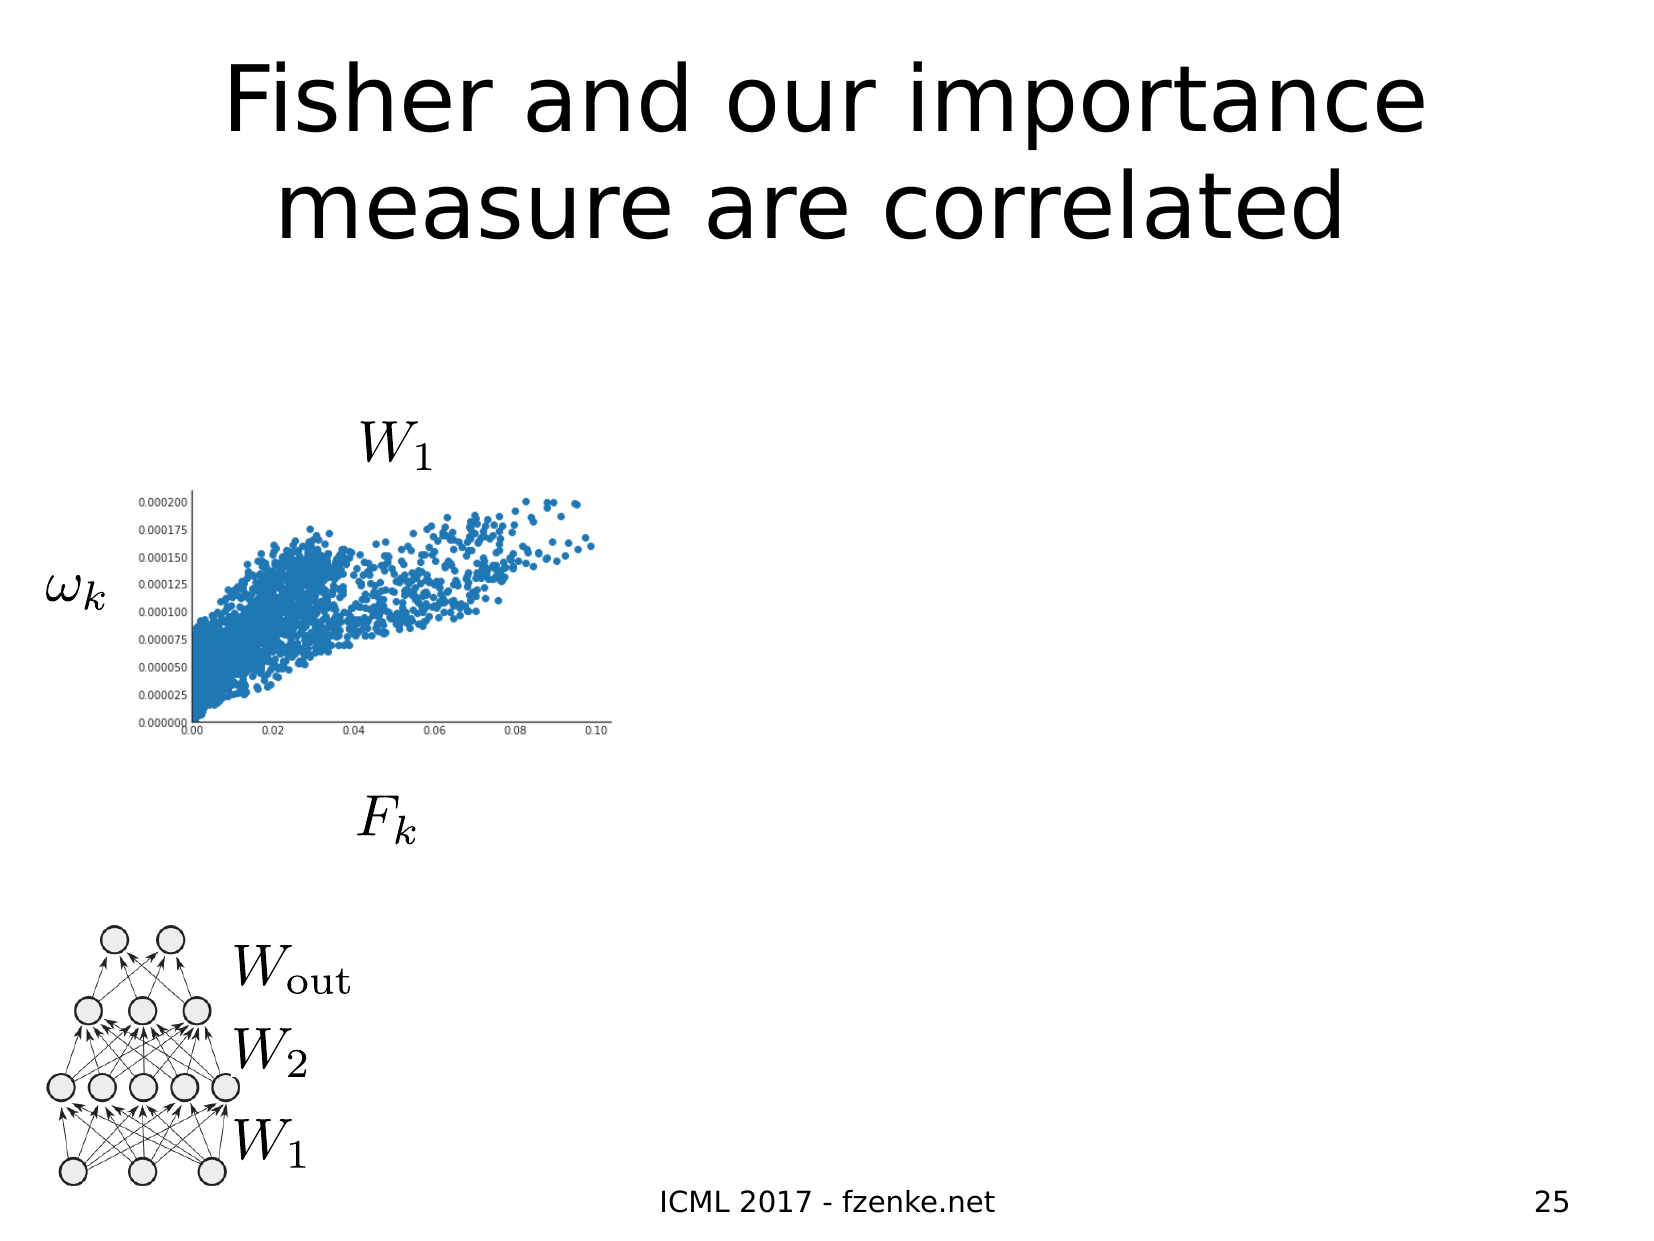

# Fisher and our importance measure are correlated
ICML 2017 - fzenke.net
25